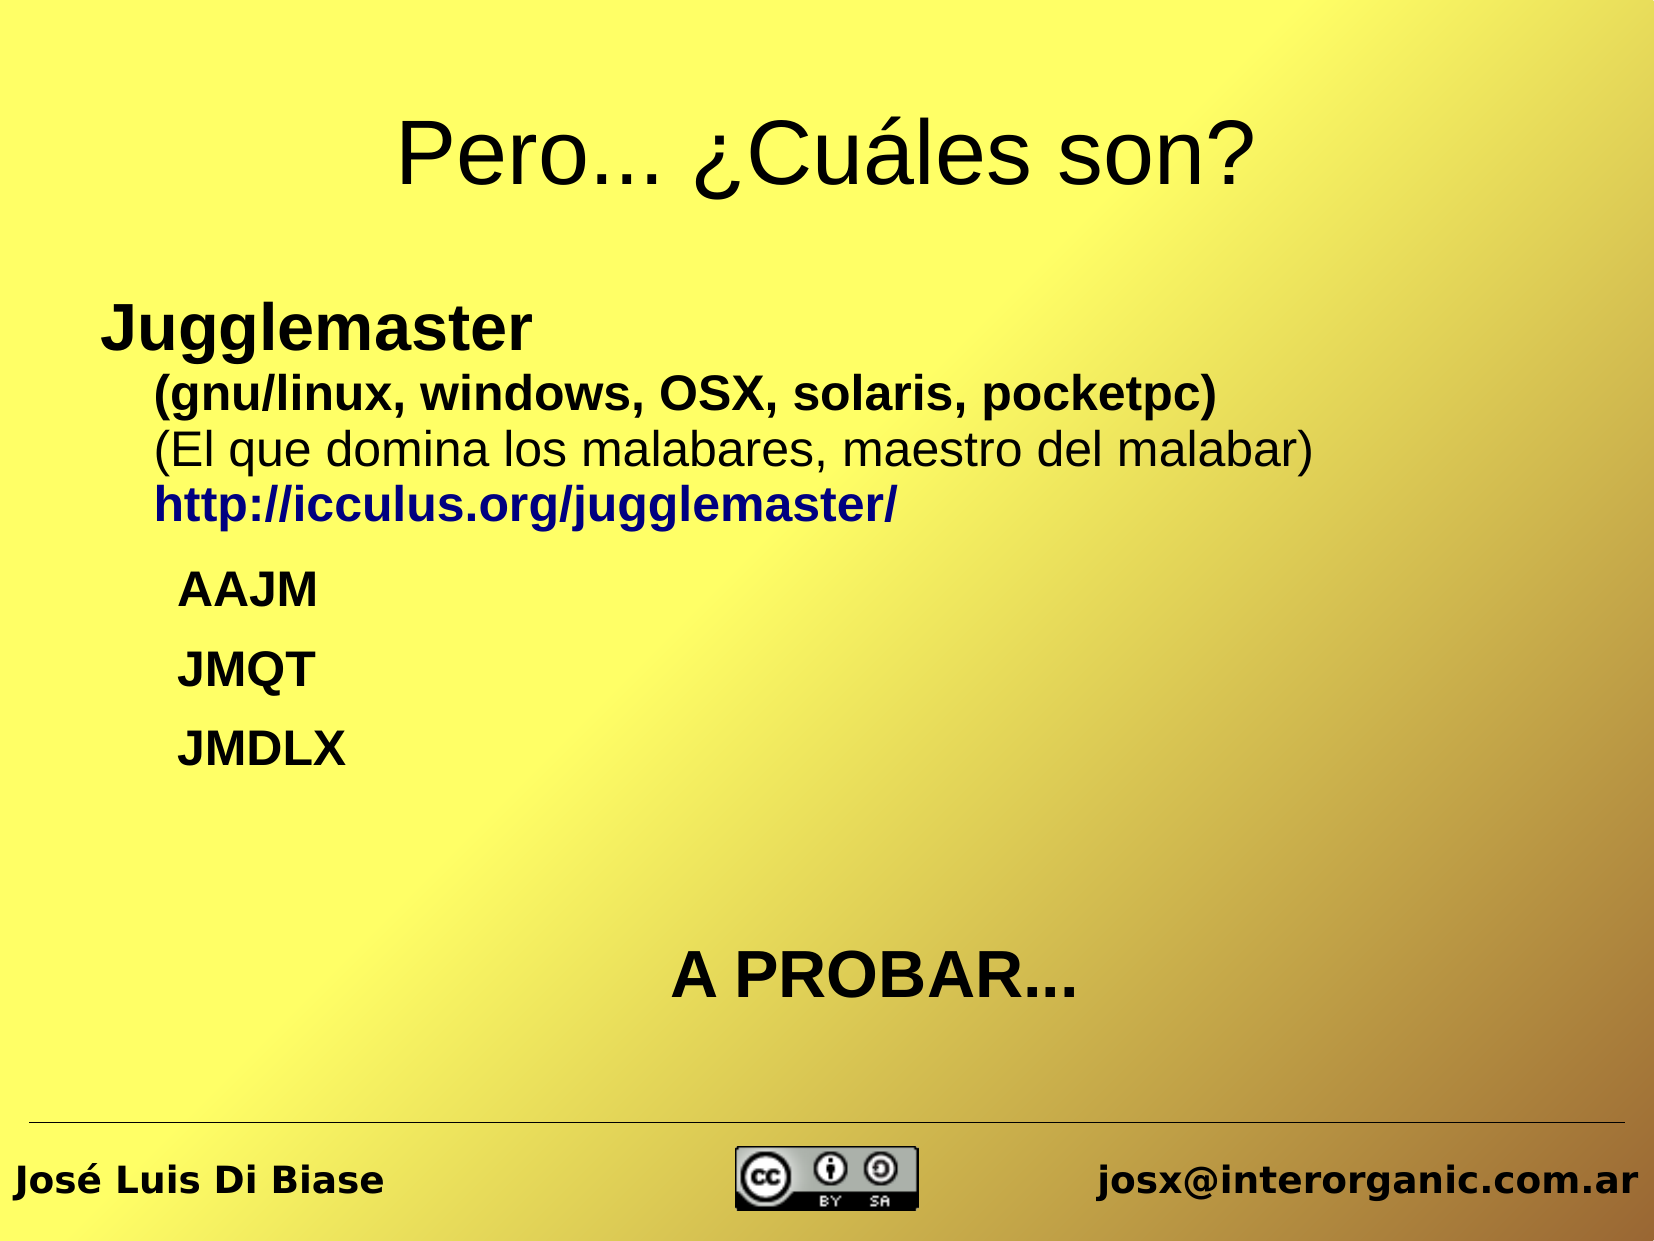

# Pero... ¿Cuáles son?
Jugglemaster
(gnu/linux, windows, OSX, solaris, pocketpc)
(El que domina los malabares, maestro del malabar)
http://icculus.org/jugglemaster/
AAJM
JMQT
JMDLX
A PROBAR...
José Luis Di Biase
 josx@interorganic.com.ar